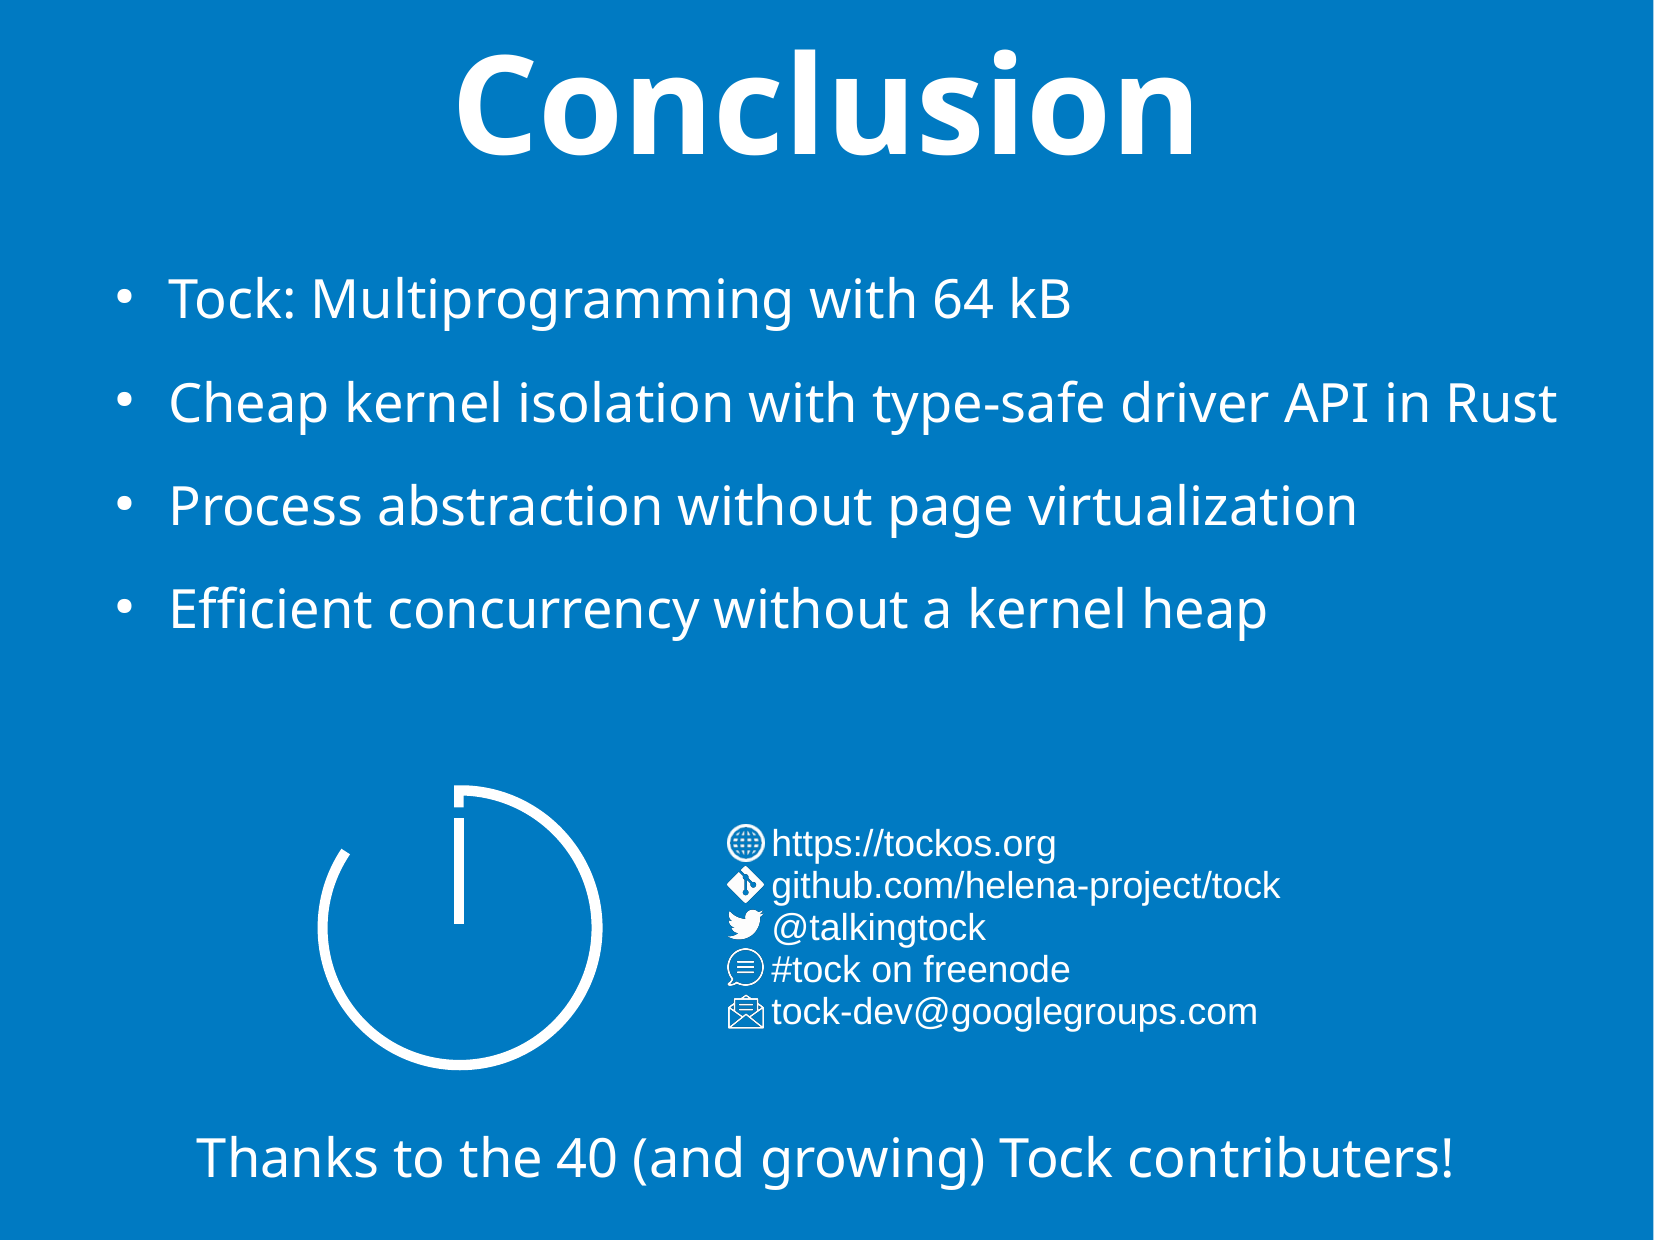

Conclusion
# Tock: Multiprogramming with 64 kB
Cheap kernel isolation with type-safe driver API in Rust
Process abstraction without page virtualization
Efficient concurrency without a kernel heap
https://tockos.org
github.com/helena-project/tock
@talkingtock
#tock on freenode
tock-dev@googlegroups.com
Thanks to the 40 (and growing) Tock contributers!